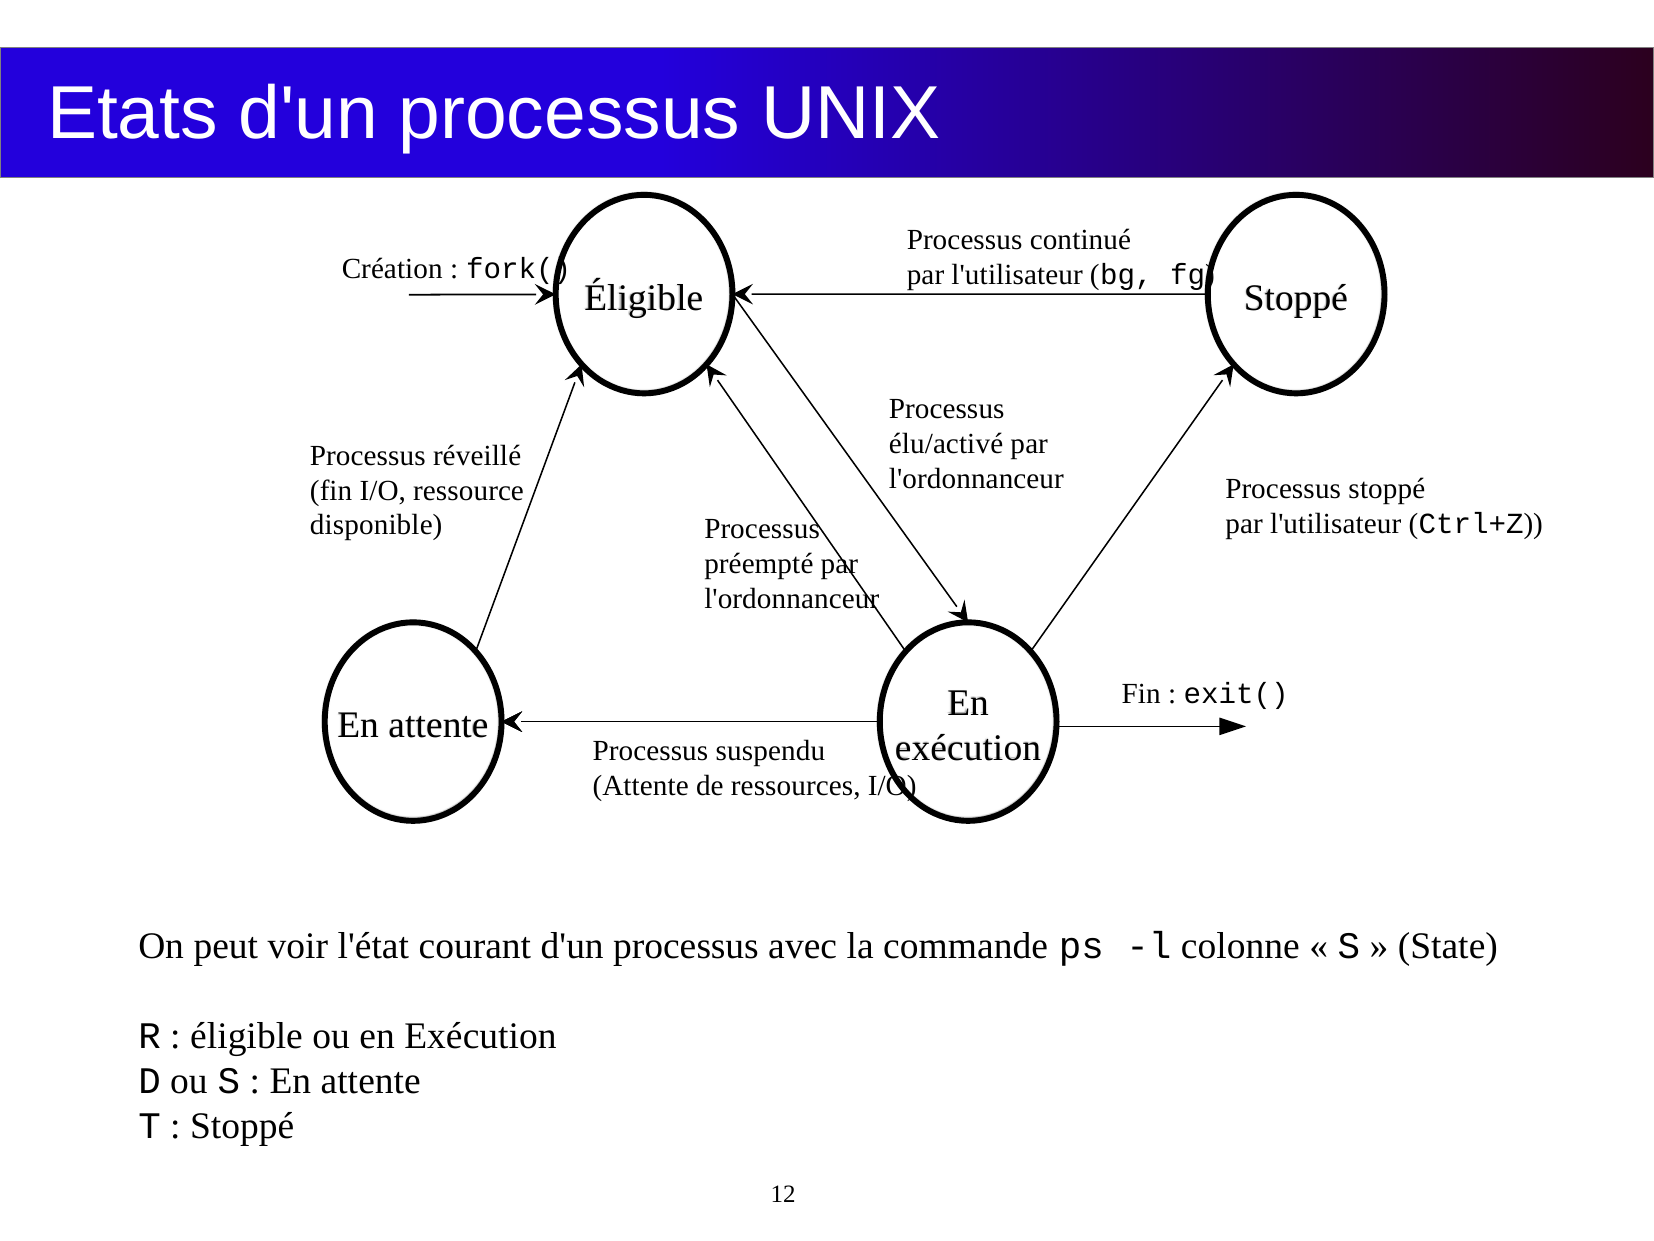

# Etats d'un processus UNIX
Éligible
Stoppé
Processus continué
par l'utilisateur (bg, fg)
Création : fork()
Processus
élu/activé par
l'ordonnanceur
Processus réveillé
(fin I/O, ressource
disponible)
Processus stoppé
par l'utilisateur (Ctrl+Z))
Processus
préempté par
l'ordonnanceur
En attente
En
exécution
Fin : exit()
Processus suspendu
(Attente de ressources, I/O)
On peut voir l'état courant d'un processus avec la commande ps -l colonne « S » (State)
R : éligible ou en Exécution
D ou S : En attente
T : Stoppé